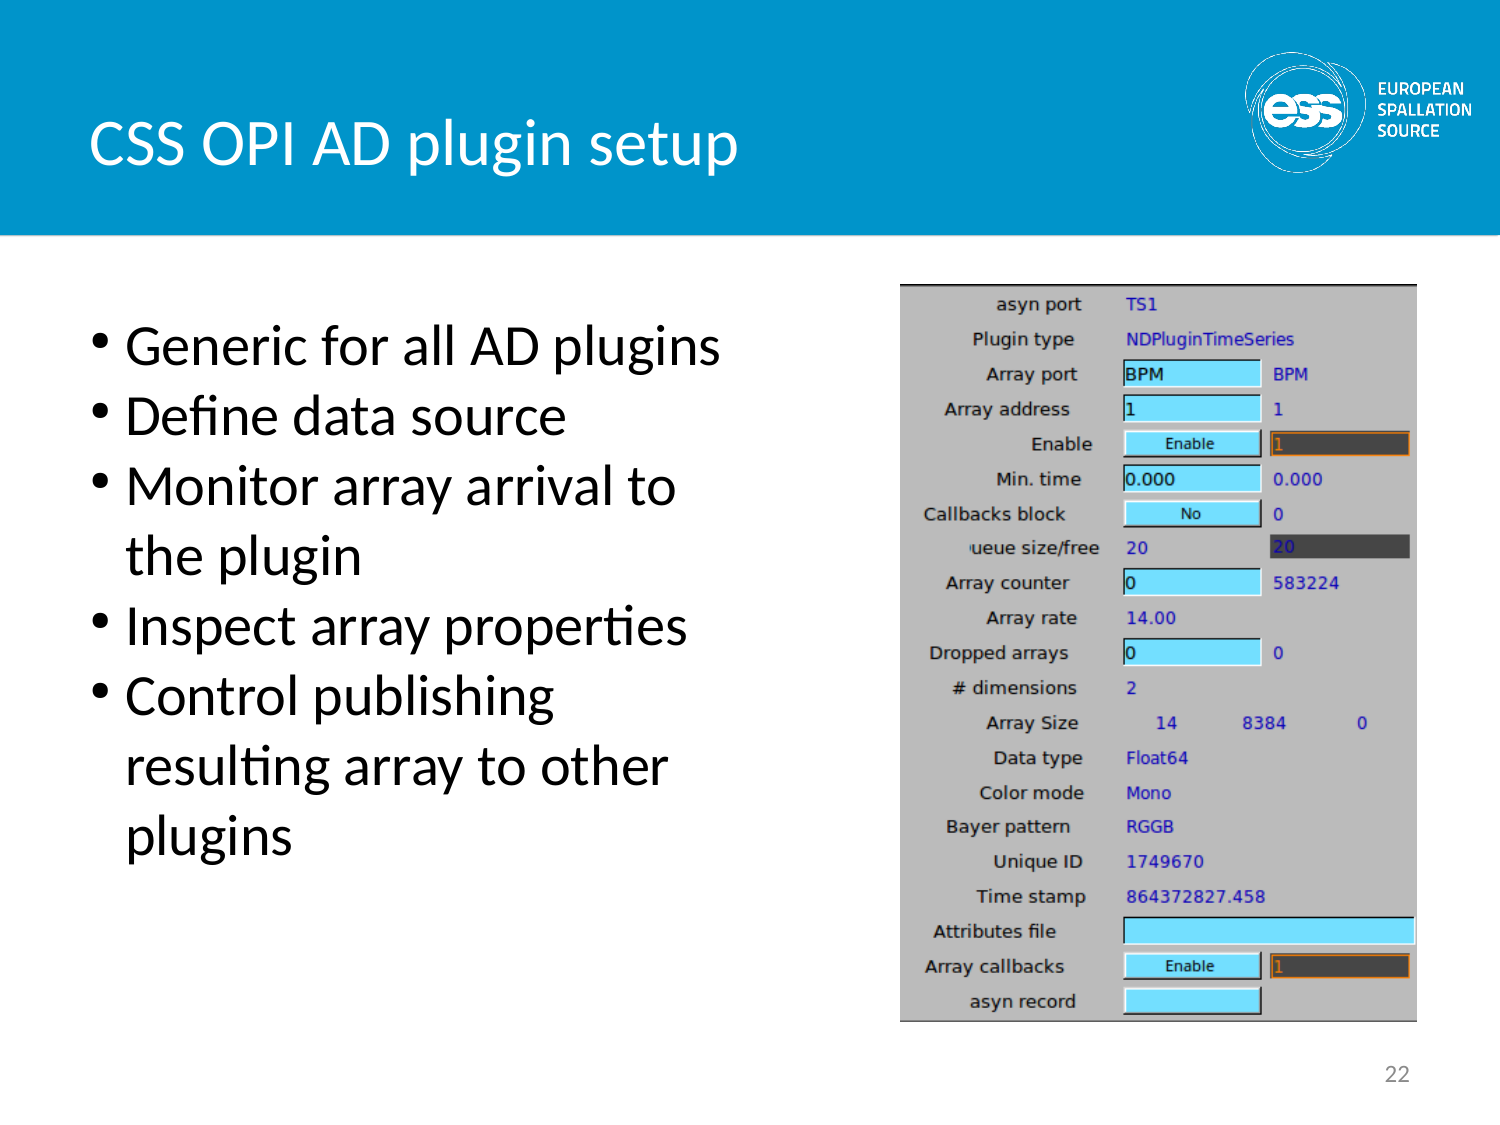

CSS OPI AD plugin setup
Generic for all AD plugins
Define data source
Monitor array arrival to the plugin
Inspect array properties
Control publishing resulting array to other plugins